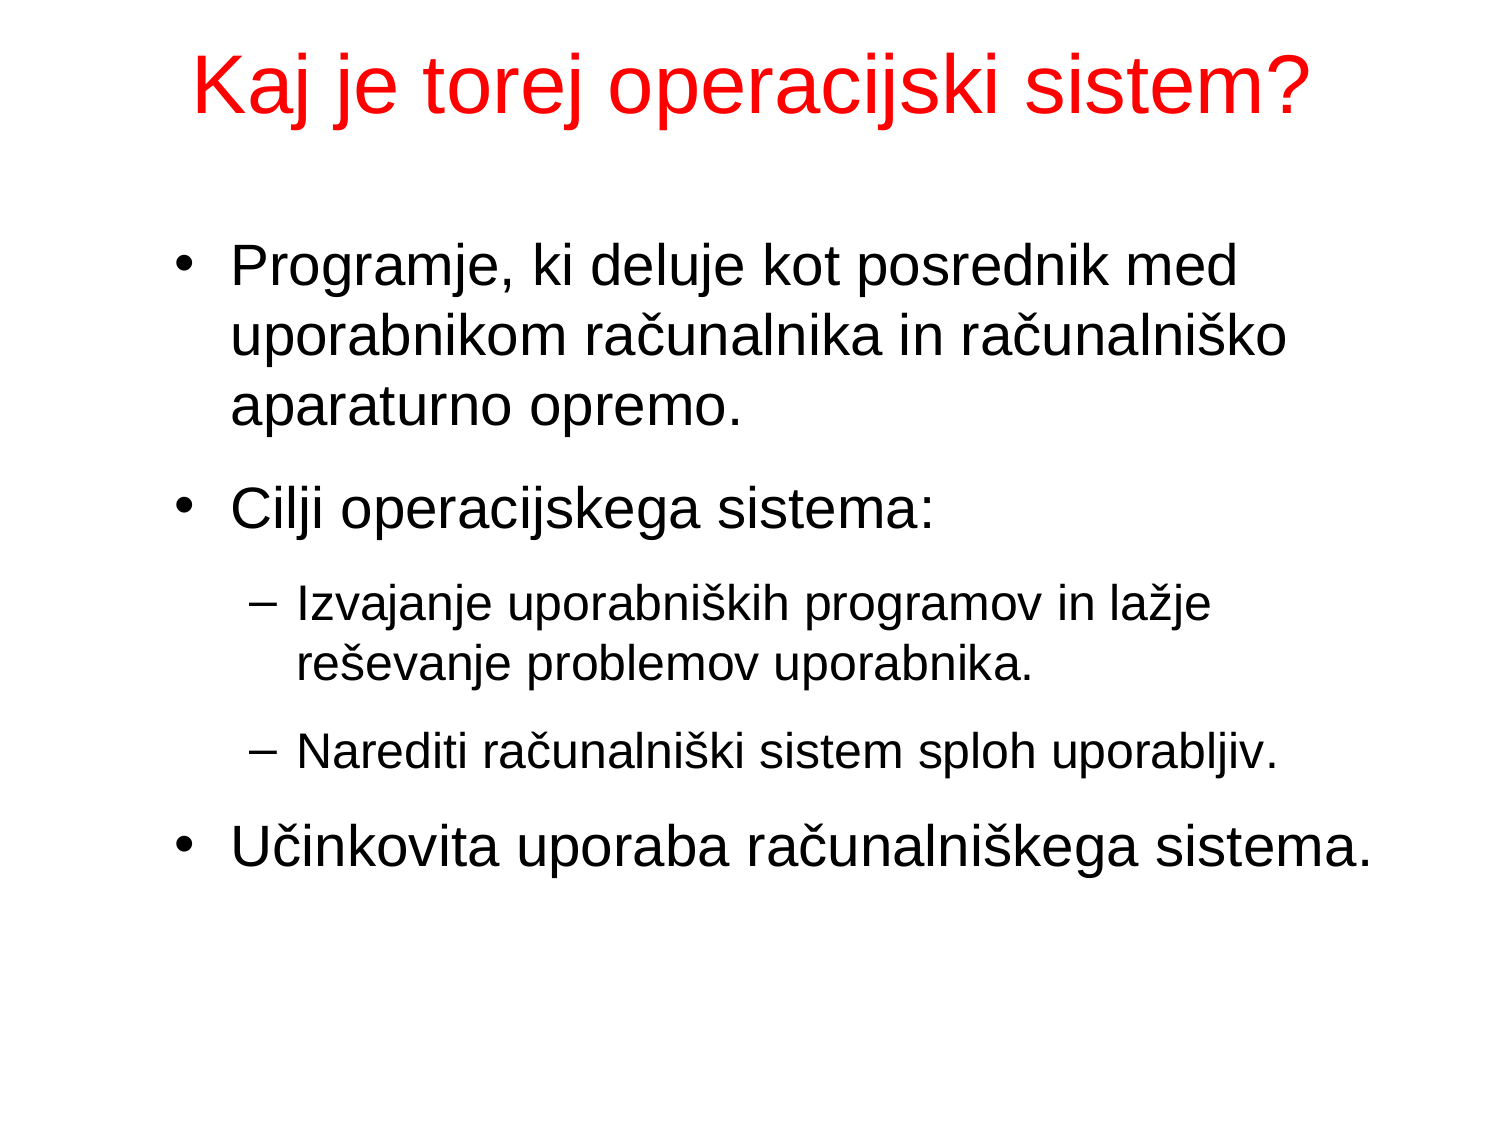

# Kaj je torej operacijski sistem?
Programje, ki deluje kot posrednik med uporabnikom računalnika in računalniško aparaturno opremo.
Cilji operacijskega sistema:
Izvajanje uporabniških programov in lažje reševanje problemov uporabnika.
Narediti računalniški sistem sploh uporabljiv.
Učinkovita uporaba računalniškega sistema.